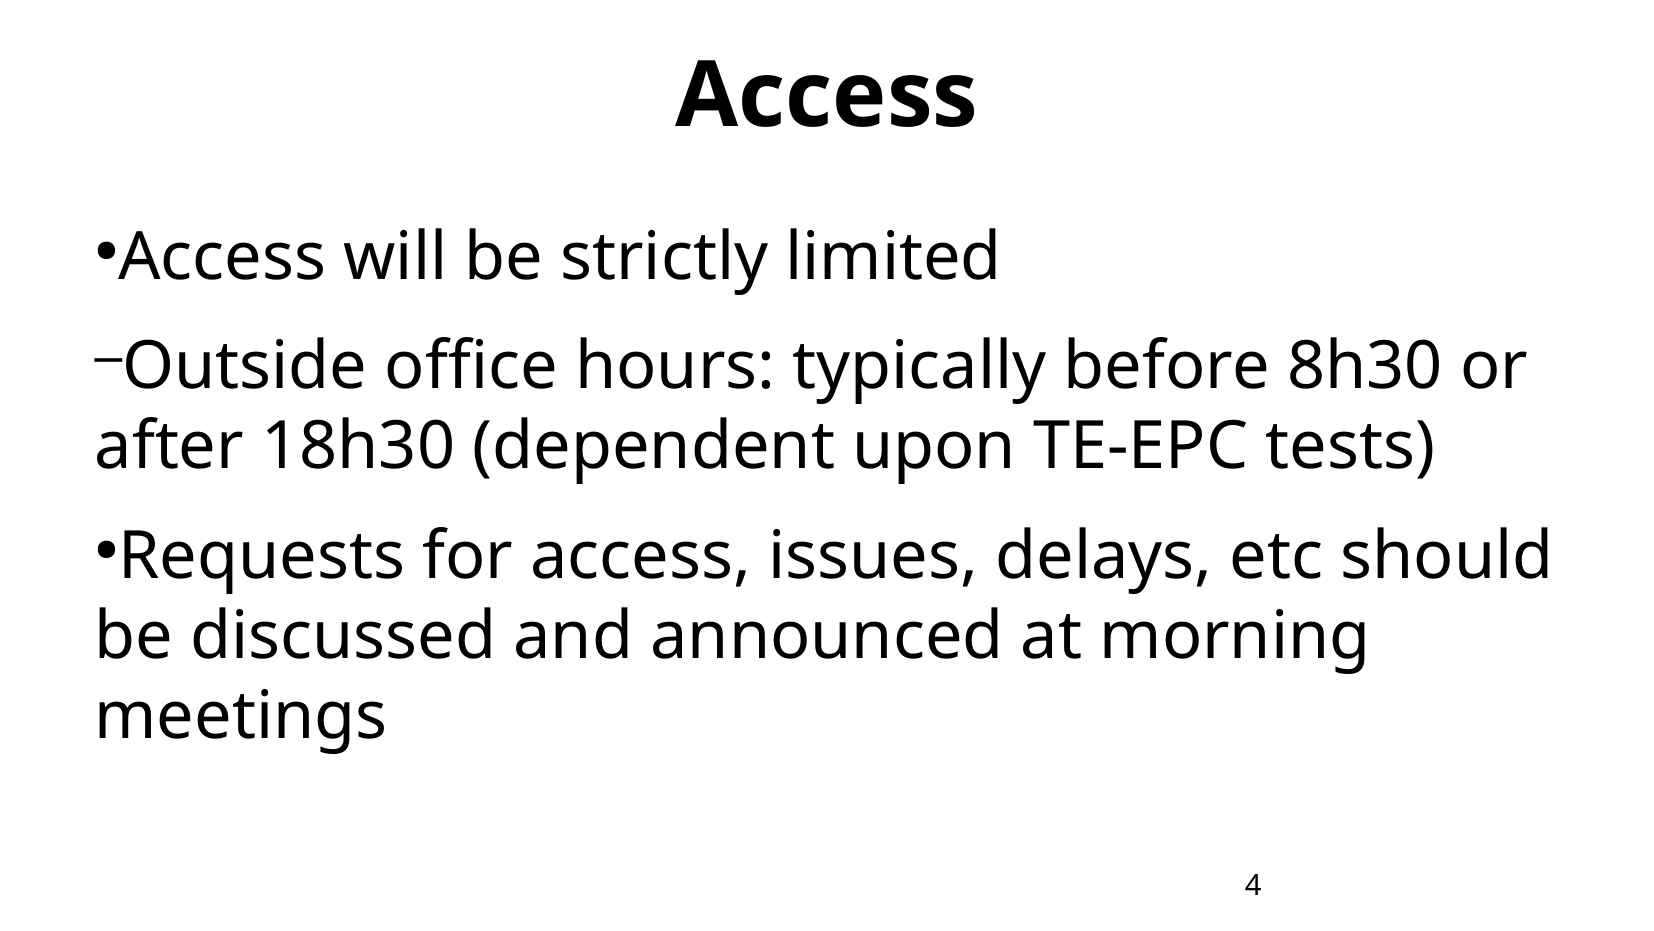

# Access
Access will be strictly limited
Outside office hours: typically before 8h30 or after 18h30 (dependent upon TE-EPC tests)
Requests for access, issues, delays, etc should be discussed and announced at morning meetings